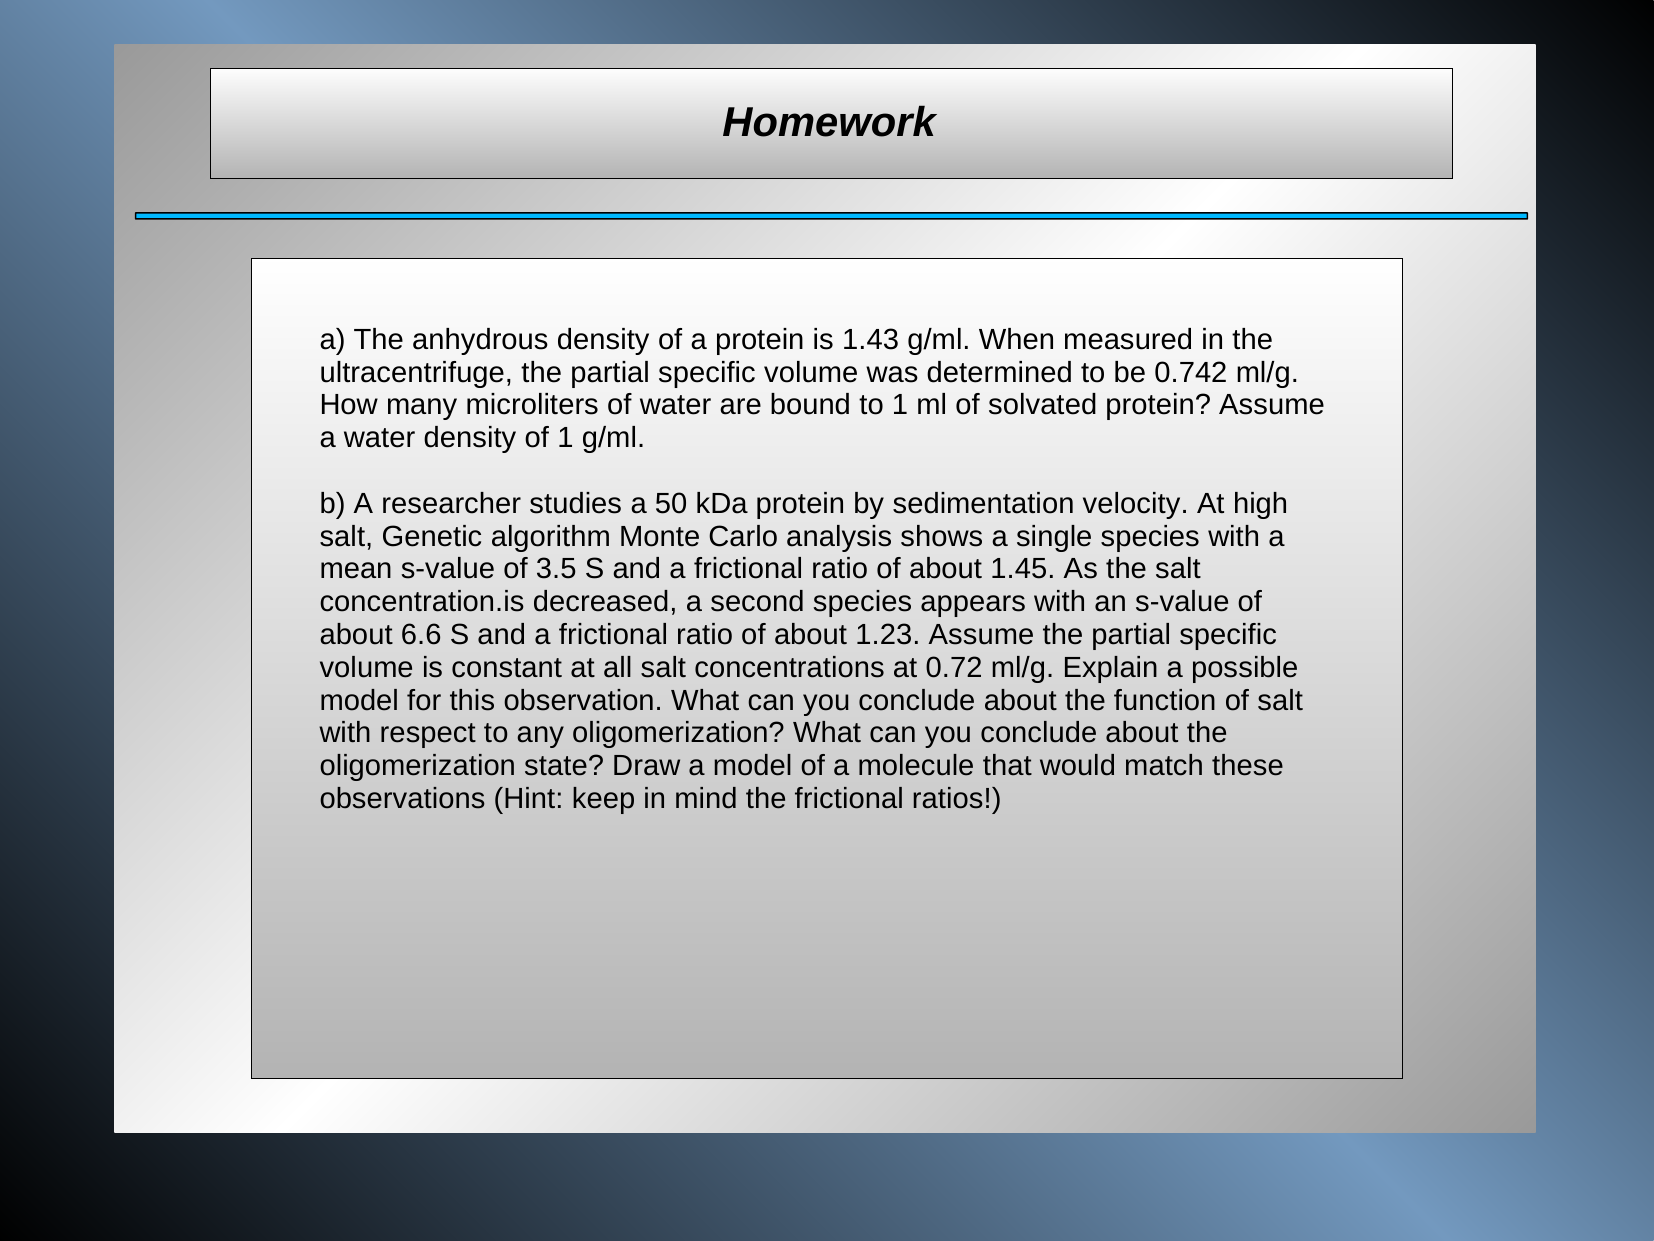

Homework
a) The anhydrous density of a protein is 1.43 g/ml. When measured in the ultracentrifuge, the partial specific volume was determined to be 0.742 ml/g. How many microliters of water are bound to 1 ml of solvated protein? Assume a water density of 1 g/ml.
b) A researcher studies a 50 kDa protein by sedimentation velocity. At high salt, Genetic algorithm Monte Carlo analysis shows a single species with a mean s-value of 3.5 S and a frictional ratio of about 1.45. As the salt concentration.is decreased, a second species appears with an s-value of about 6.6 S and a frictional ratio of about 1.23. Assume the partial specific volume is constant at all salt concentrations at 0.72 ml/g. Explain a possible model for this observation. What can you conclude about the function of salt with respect to any oligomerization? What can you conclude about the oligomerization state? Draw a model of a molecule that would match these observations (Hint: keep in mind the frictional ratios!)